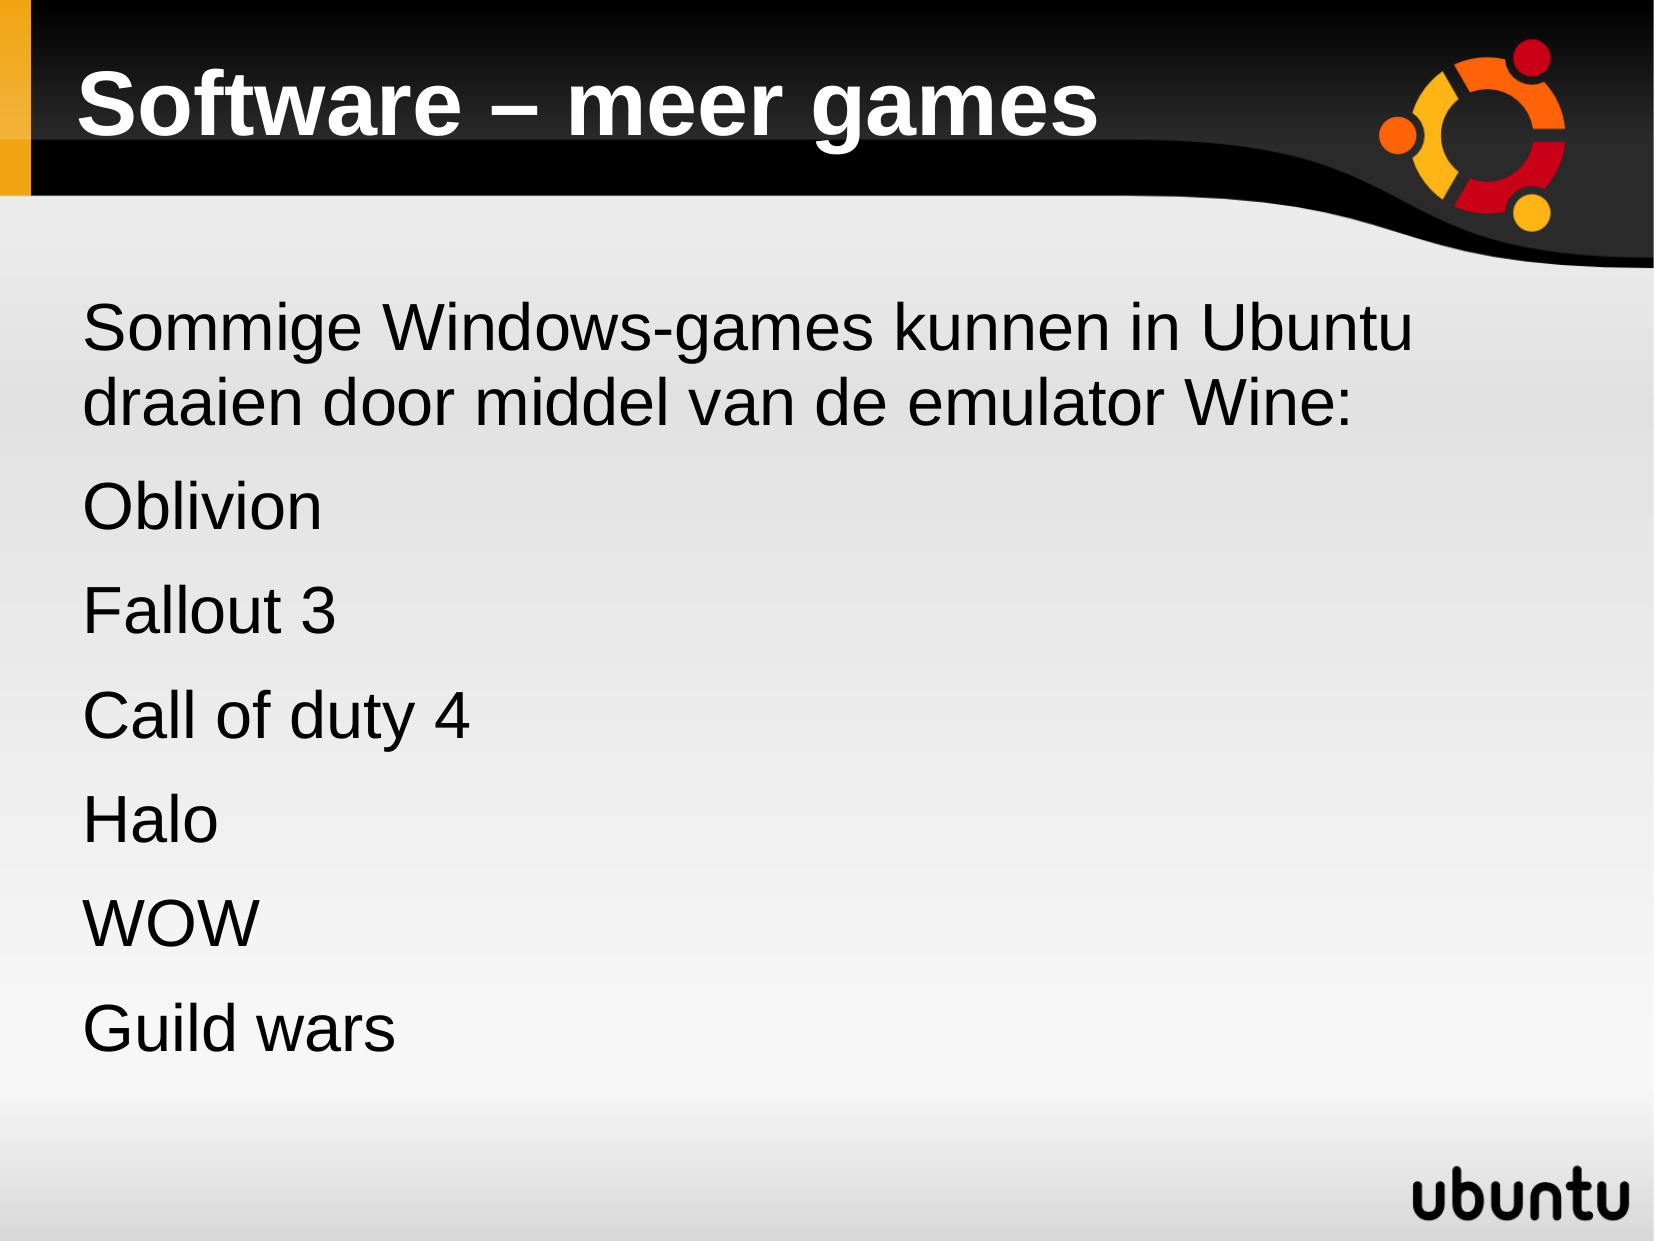

# Software – meer games
Sommige Windows-games kunnen in Ubuntu draaien door middel van de emulator Wine:
Oblivion
Fallout 3
Call of duty 4
Halo
WOW
Guild wars